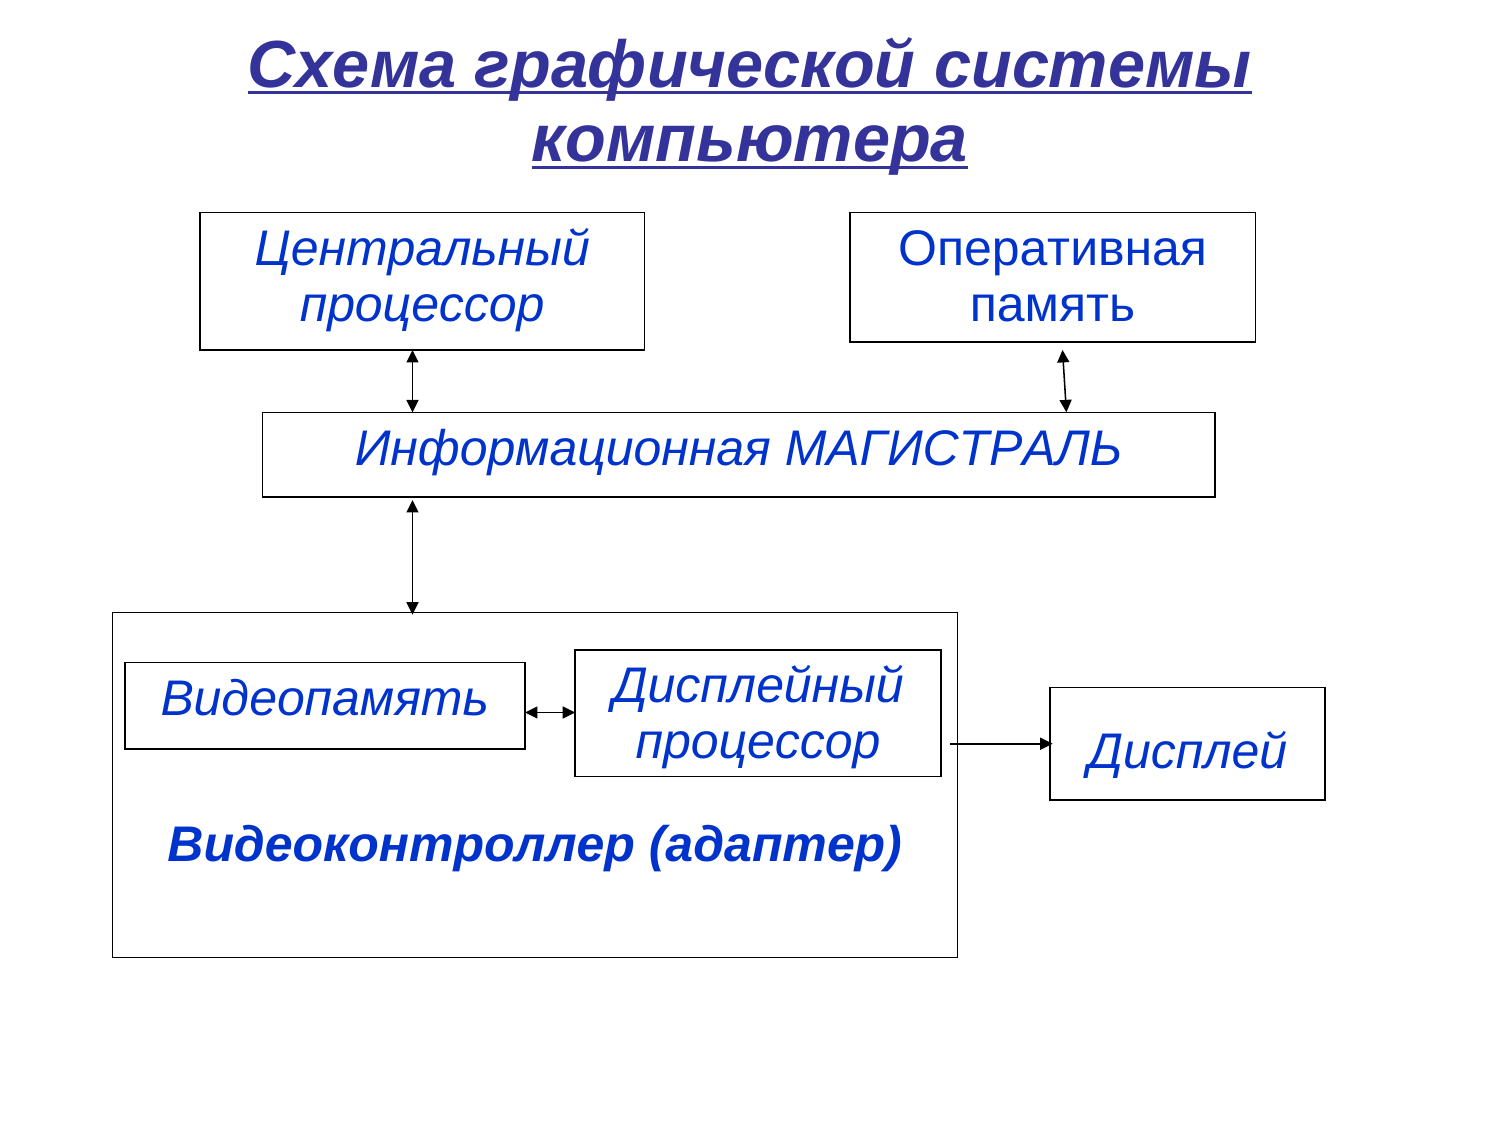

# Схема графической системы компьютера
Центральный процессор
Оперативная память
Информационная МАГИСТРАЛЬ
Видеоконтроллер (адаптер)
Дисплейный процессор
Видеопамять
Дисплей